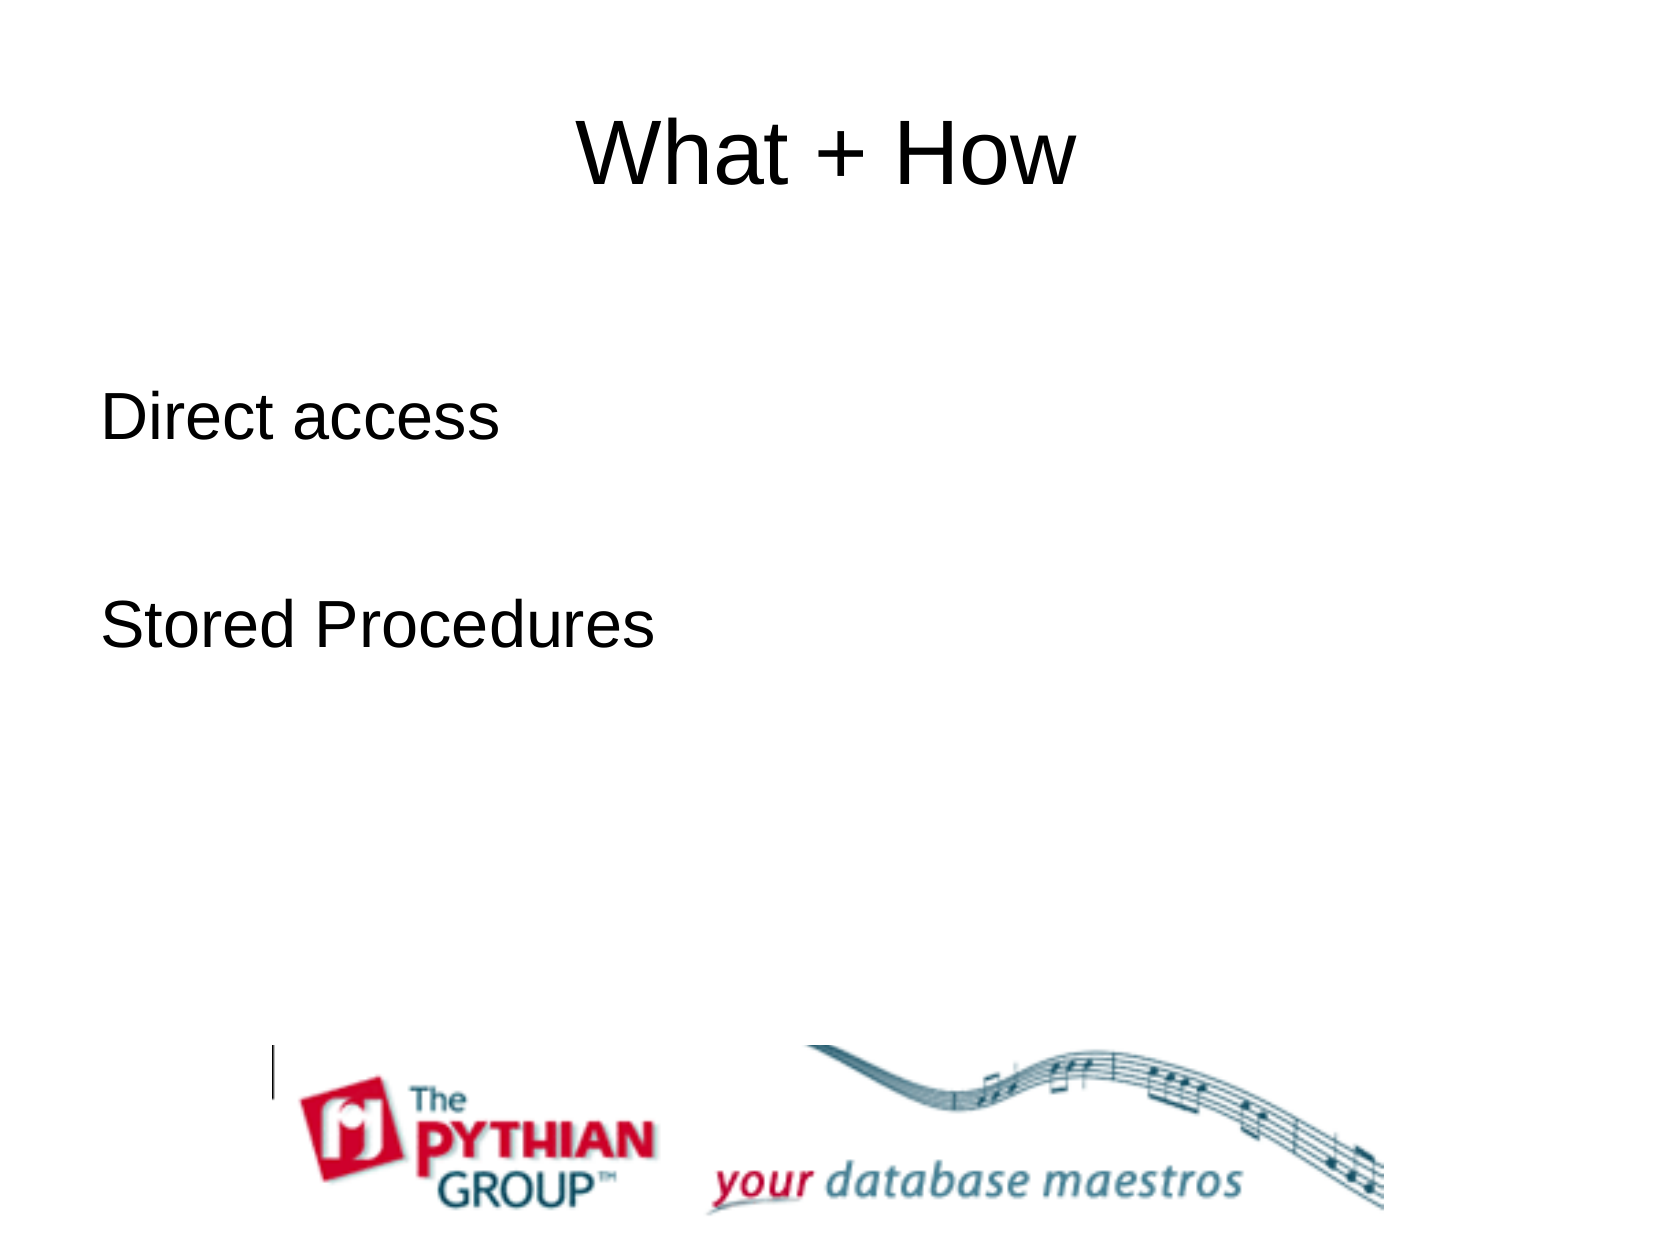

# What + How
Direct access
Stored Procedures